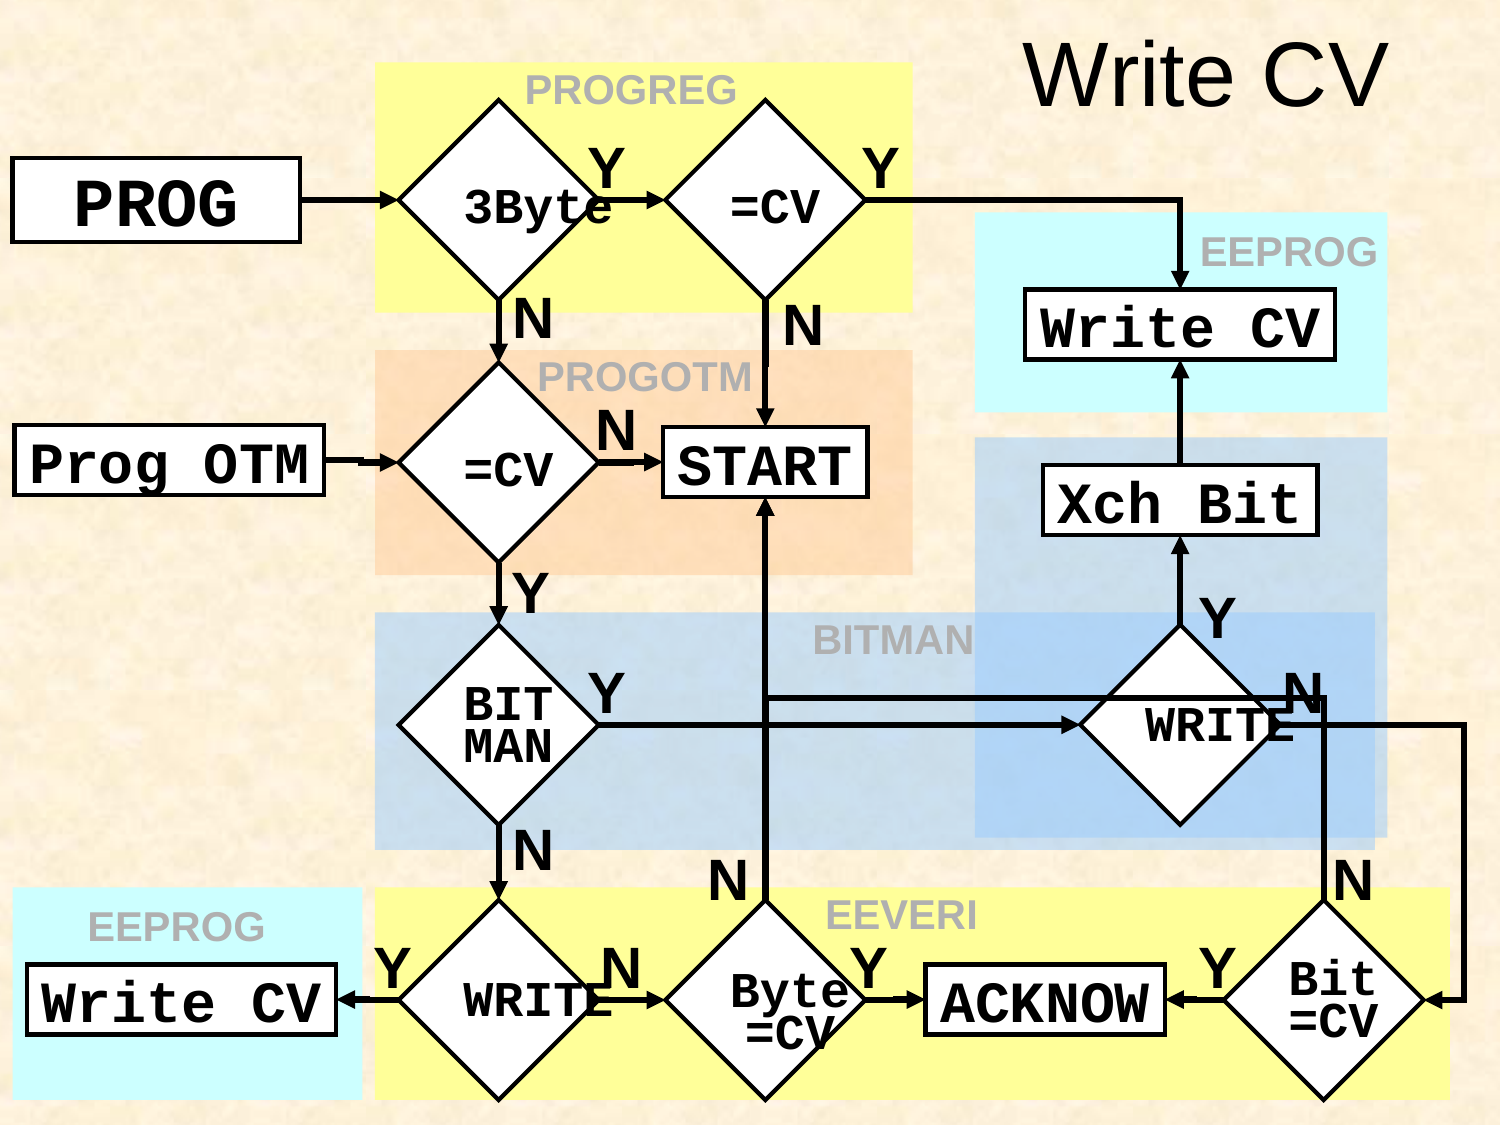

# Write CV
PROGREG
3Byte
=CV
Y
Y
PROG
EEPROG
N
N
Write CV
PROGOTM
=CV
N
Prog OTM
START
Xch Bit
Y
Y
BITMAN
WRITE
BIT
MAN
Y
N
N
N
N
EEVERI
EEPROG
WRITE
Byte
=CV
Bit
=CV
Y
N
Y
Y
Write CV
ACKNOW